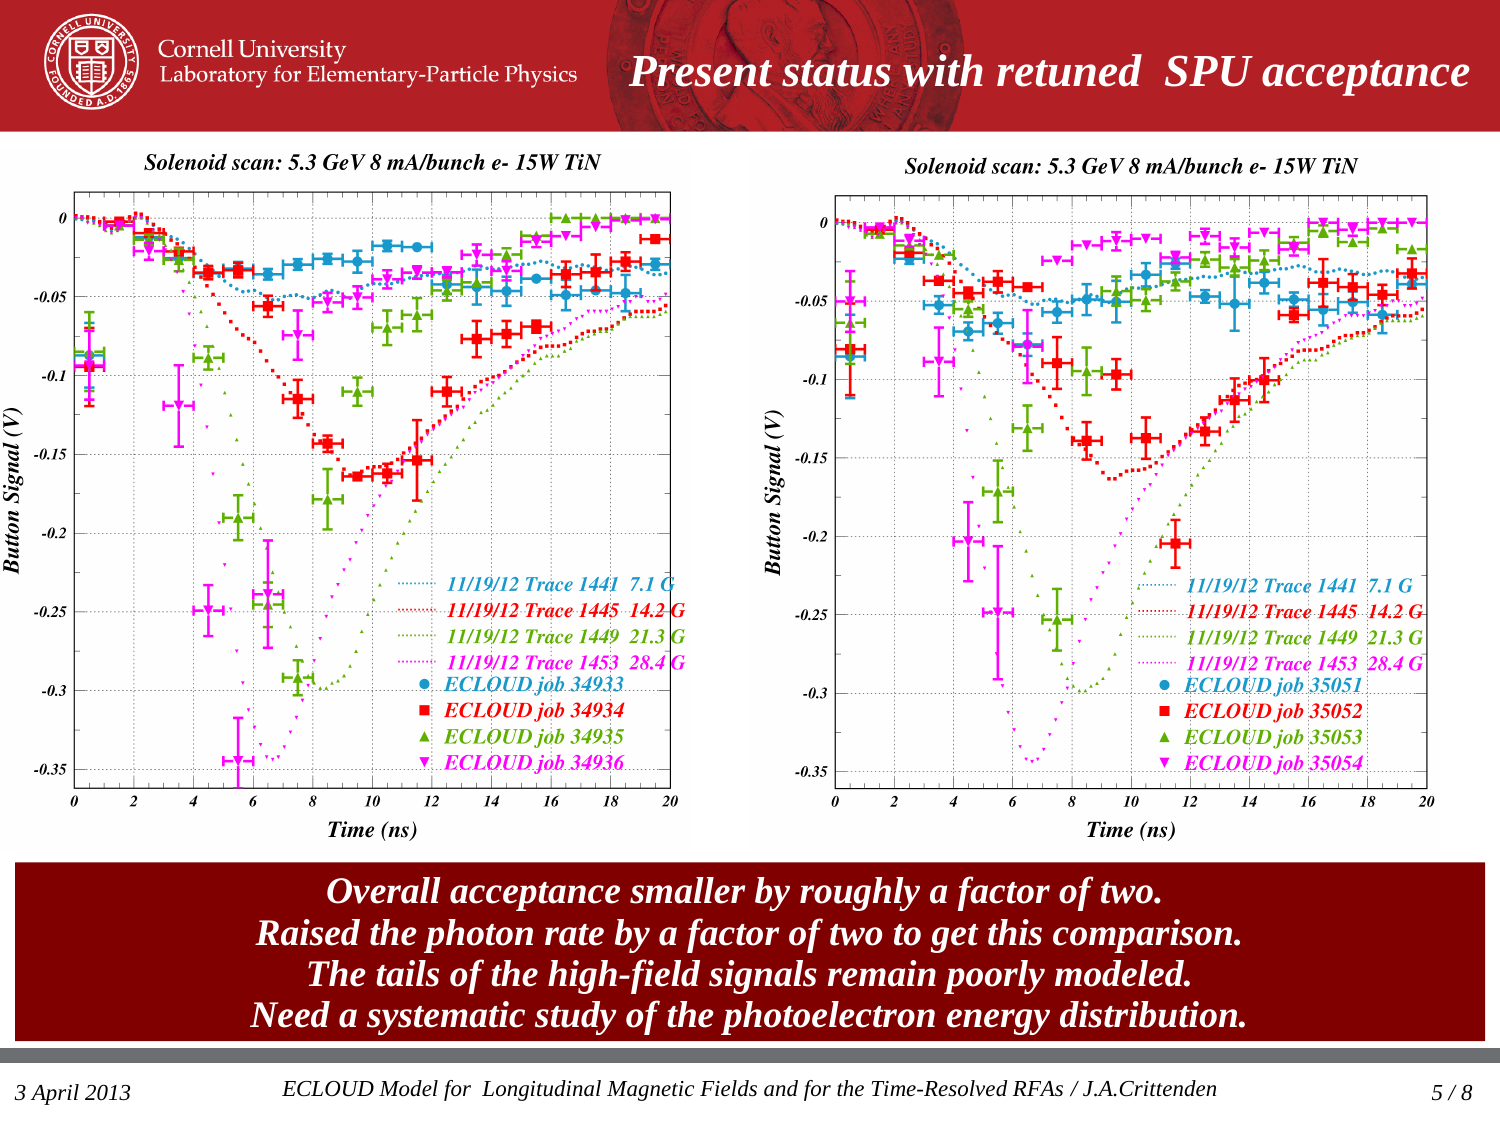

# Present status with retuned SPU acceptance
Overall acceptance smaller by roughly a factor of two.
Raised the photon rate by a factor of two to get this comparison.
The tails of the high-field signals remain poorly modeled.
Need a systematic study of the photoelectron energy distribution.